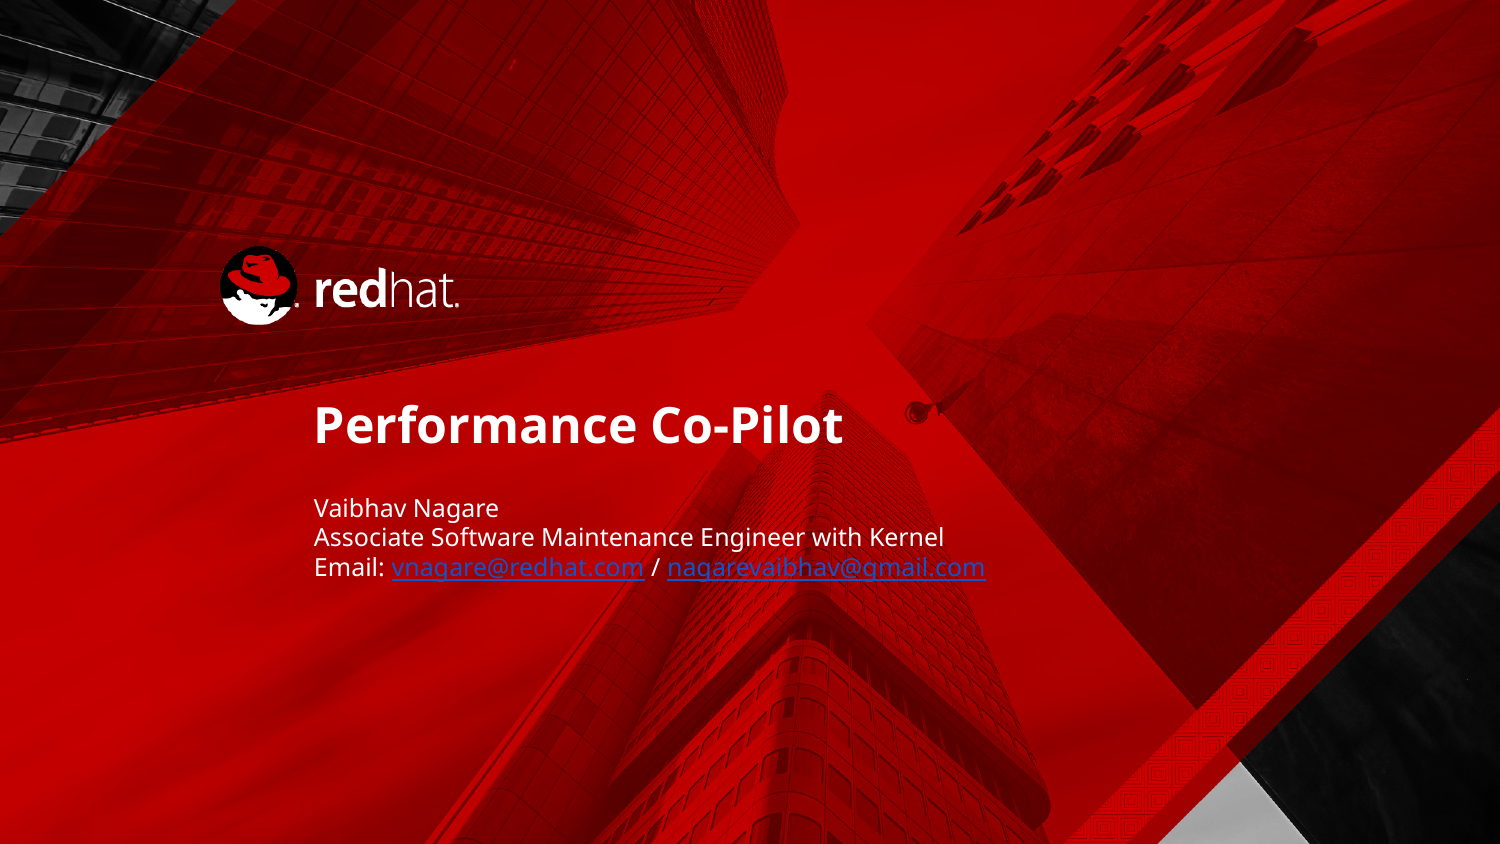

# Performance Co-Pilot
Vaibhav Nagare
Associate Software Maintenance Engineer with Kernel
Email: vnagare@redhat.com / nagarevaibhav@gmail.com